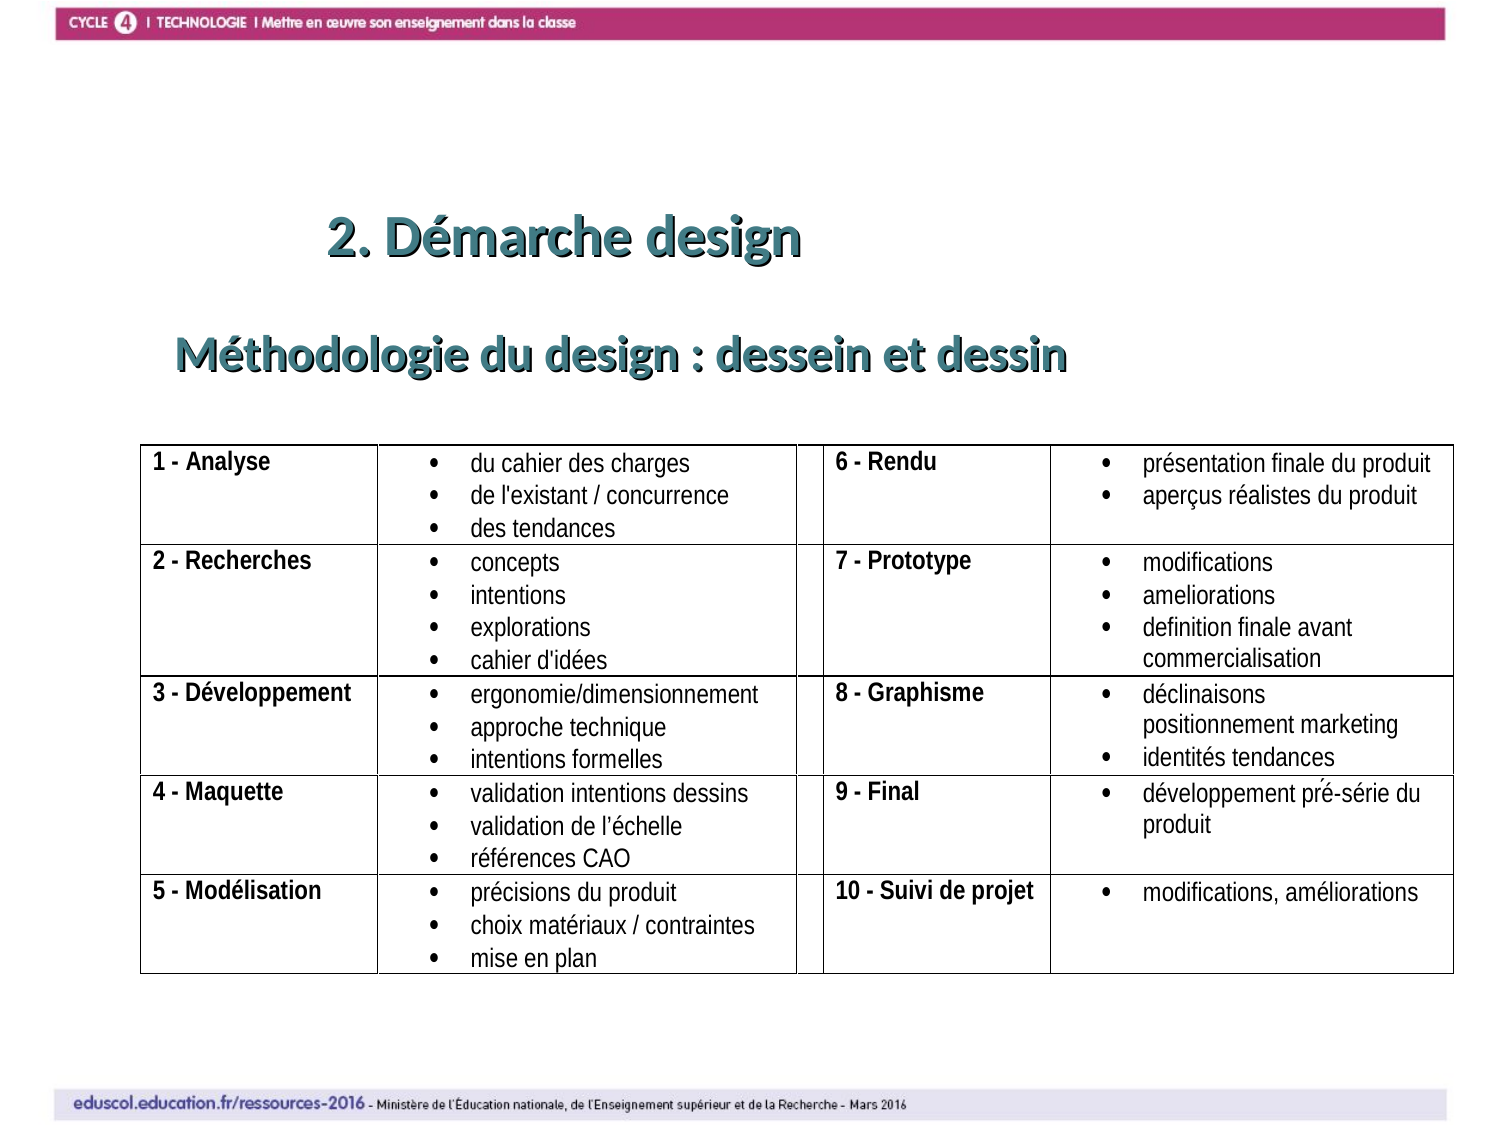

# 2. Démarche design
Méthodologie du design : dessein et dessin